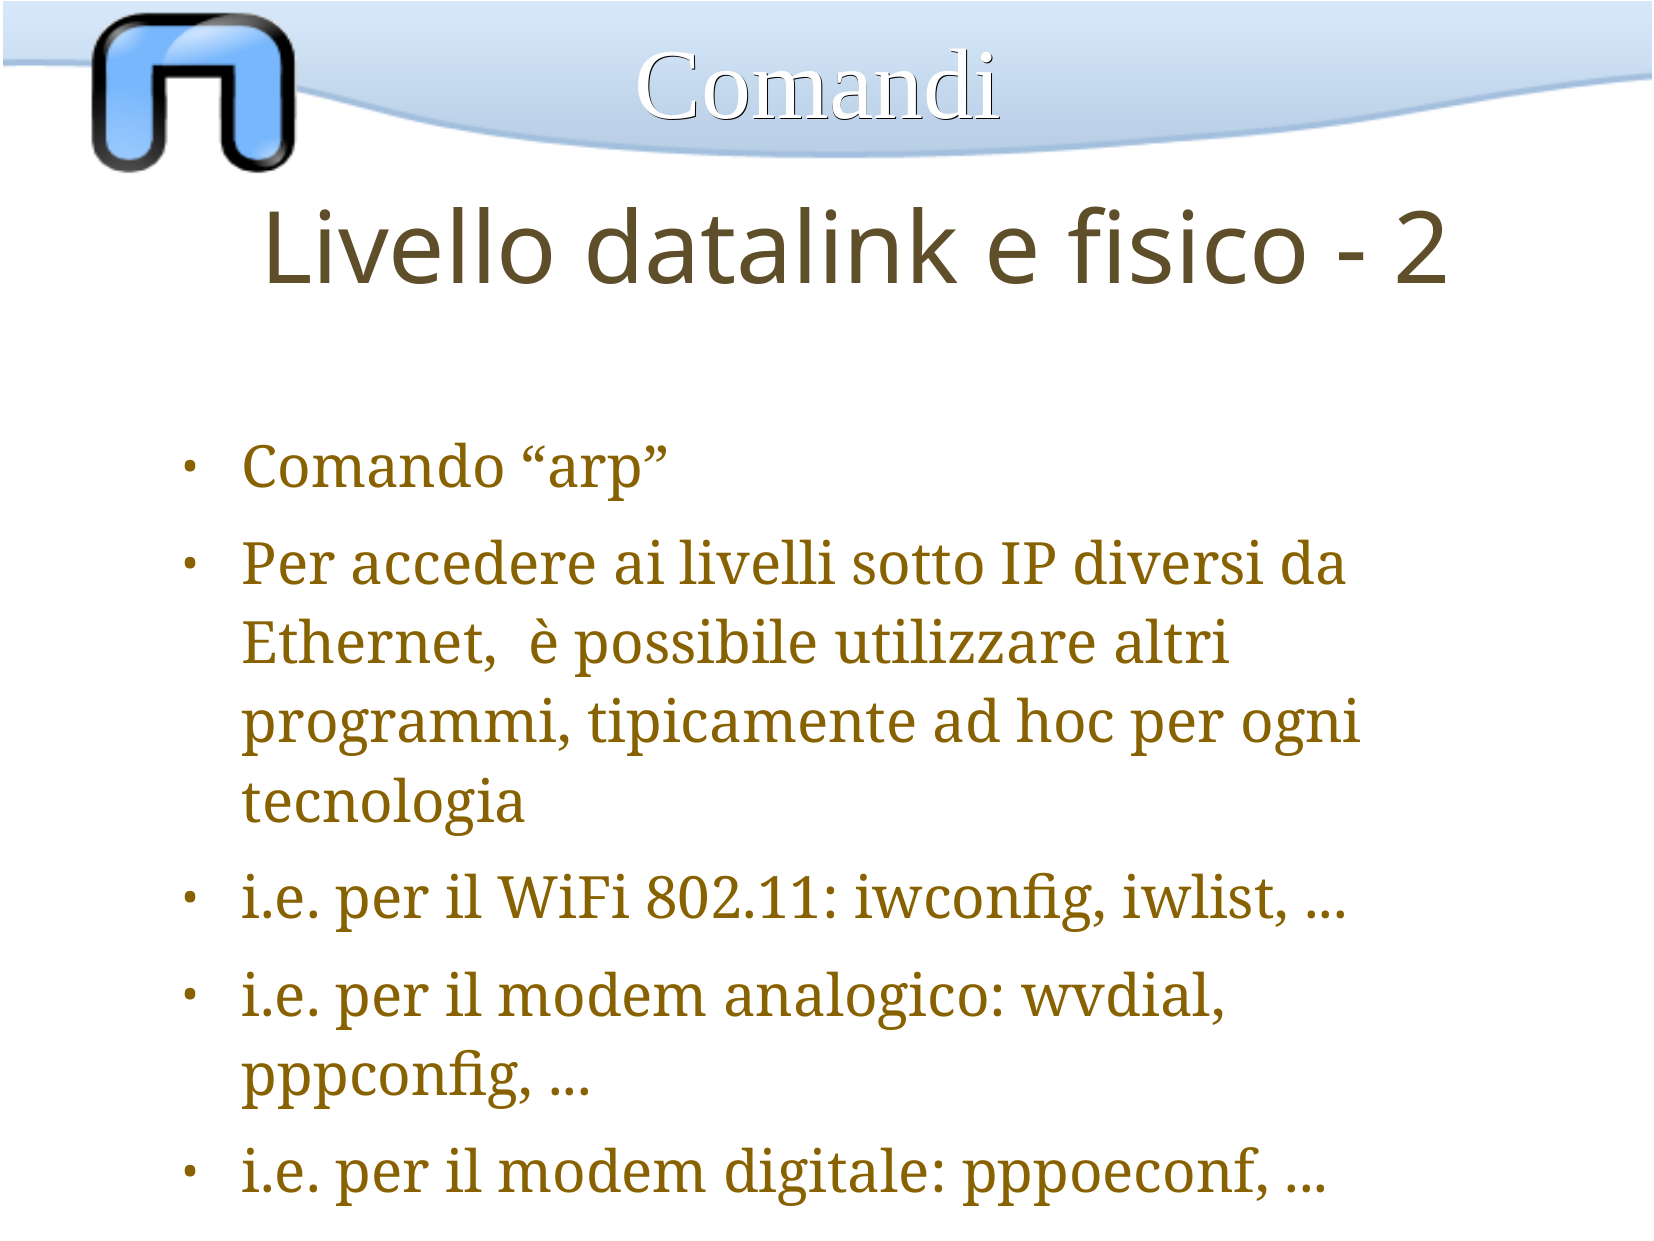

Comandi
Livello datalink e fisico - 2
# Comando “arp”
Per accedere ai livelli sotto IP diversi da Ethernet, è possibile utilizzare altri programmi, tipicamente ad hoc per ogni tecnologia
i.e. per il WiFi 802.11: iwconfig, iwlist, ...
i.e. per il modem analogico: wvdial, pppconfig, ...
i.e. per il modem digitale: pppoeconf, ...